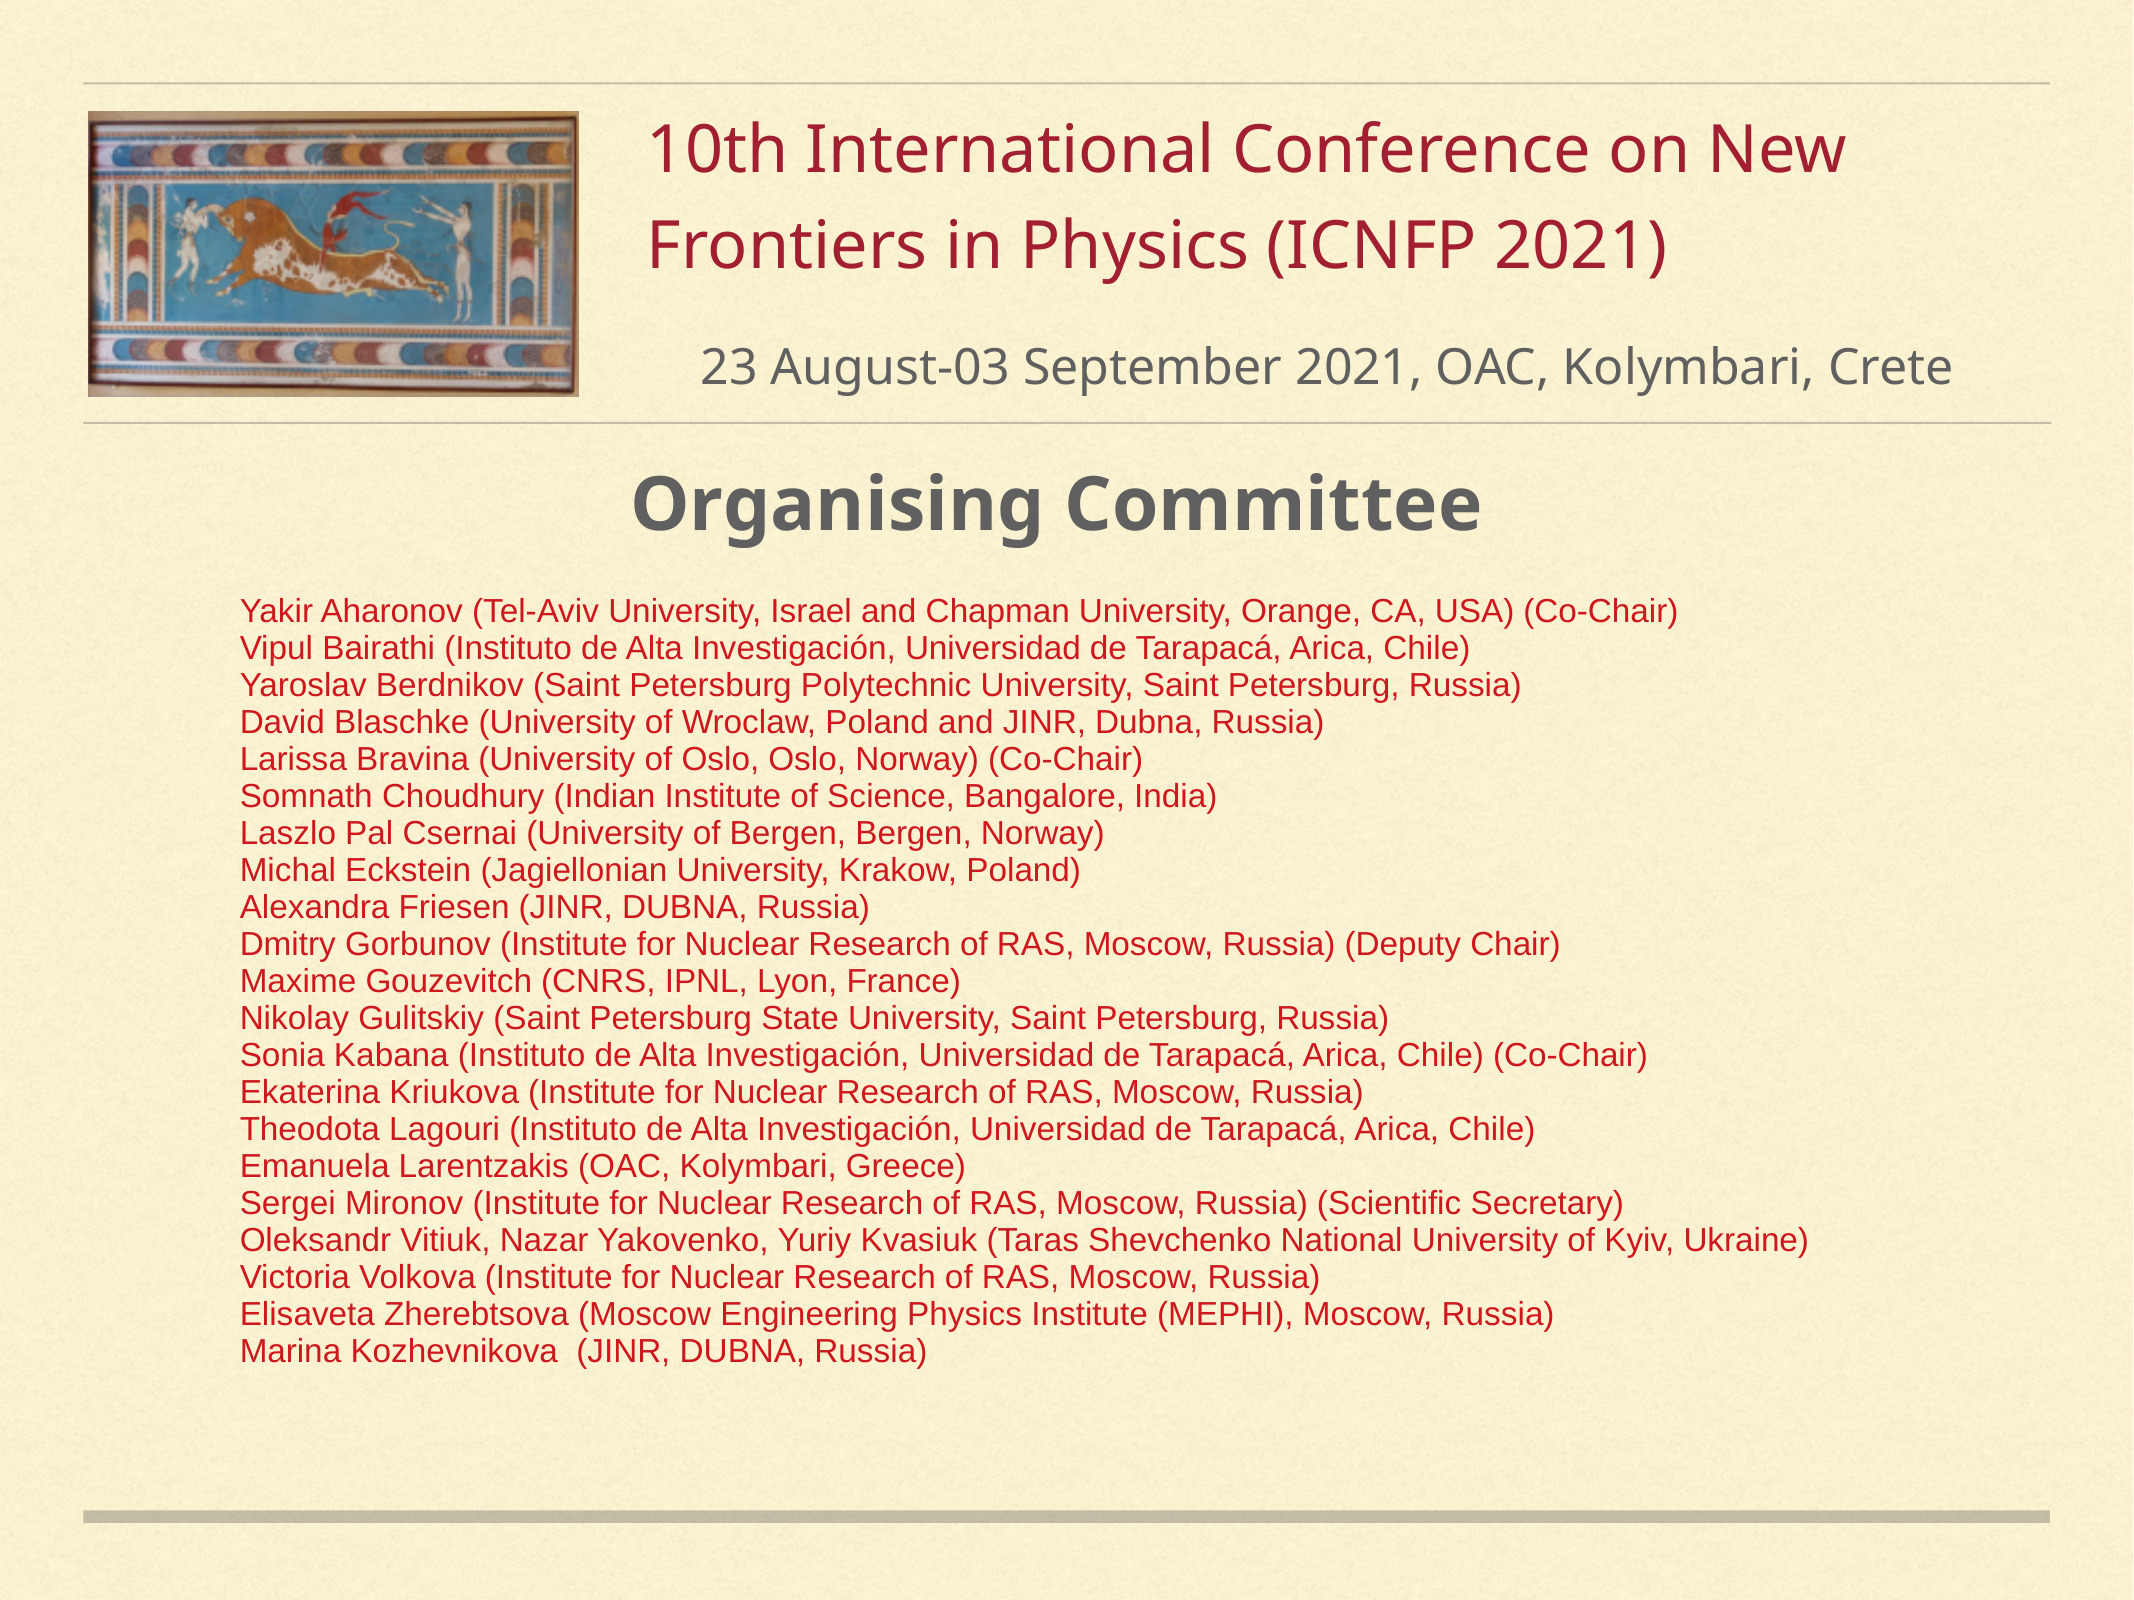

# 10th International Conference on New Frontiers in Physics (ICNFP 2021)
23 August-03 September 2021, OAC, Kolymbari, Crete
Organising Committee
Yakir Aharonov (Tel-Aviv University, Israel and Chapman University, Orange, CA, USA) (Co-Chair)
Vipul Bairathi (Instituto de Alta Investigación, Universidad de Tarapacá, Arica, Chile)
Yaroslav Berdnikov (Saint Petersburg Polytechnic University, Saint Petersburg, Russia)
David Blaschke (University of Wroclaw, Poland and JINR, Dubna, Russia)
Larissa Bravina (University of Oslo, Oslo, Norway) (Co-Chair)
Somnath Choudhury (Indian Institute of Science, Bangalore, India)
Laszlo Pal Csernai (University of Bergen, Bergen, Norway)
Michal Eckstein (Jagiellonian University, Krakow, Poland)
Alexandra Friesen (JINR, DUBNA, Russia)
Dmitry Gorbunov (Institute for Nuclear Research of RAS, Moscow, Russia) (Deputy Chair)
Maxime Gouzevitch (CNRS, IPNL, Lyon, France)
Nikolay Gulitskiy (Saint Petersburg State University, Saint Petersburg, Russia)
Sonia Kabana (Instituto de Alta Investigación, Universidad de Tarapacá, Arica, Chile) (Co-Chair)
Ekaterina Kriukova (Institute for Nuclear Research of RAS, Moscow, Russia)
Theodota Lagouri (Instituto de Alta Investigación, Universidad de Tarapacá, Arica, Chile)
Emanuela Larentzakis (OAC, Kolymbari, Greece)
Sergei Mironov (Institute for Nuclear Research of RAS, Moscow, Russia) (Scientific Secretary)
Oleksandr Vitiuk, Nazar Yakovenko, Yuriy Kvasiuk (Taras Shevchenko National University of Kyiv, Ukraine)
Victoria Volkova (Institute for Nuclear Research of RAS, Moscow, Russia)
Elisaveta Zherebtsova (Moscow Engineering Physics Institute (MEPHI), Moscow, Russia)
Marina Kozhevnikova (JINR, DUBNA, Russia)